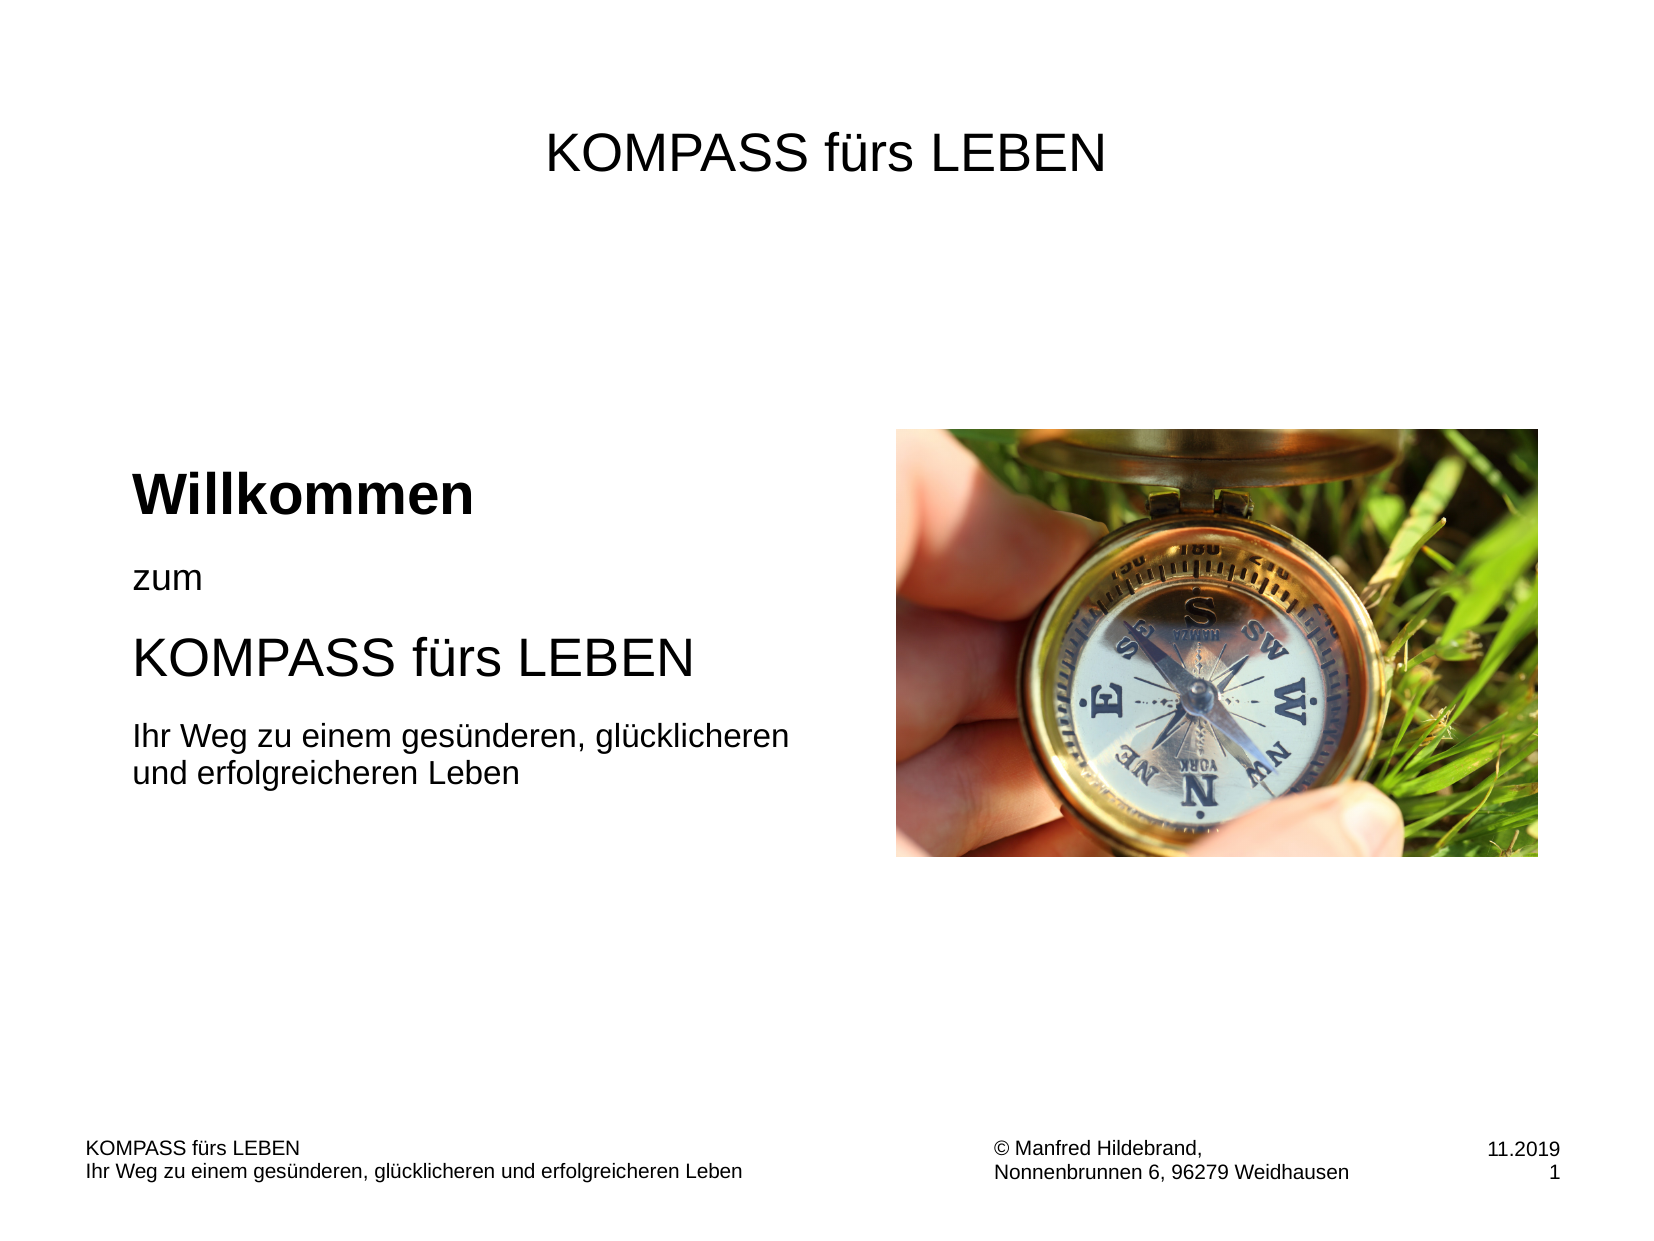

# KOMPASS fürs LEBEN
Willkommen
zum
KOMPASS fürs LEBEN
Ihr Weg zu einem gesünderen, glücklicheren
und erfolgreicheren Leben
KOMPASS fürs LEBEN
Ihr Weg zu einem gesünderen, glücklicheren und erfolgreicheren Leben
© Manfred Hildebrand,
Nonnenbrunnen 6, 96279 Weidhausen
11.2019
1